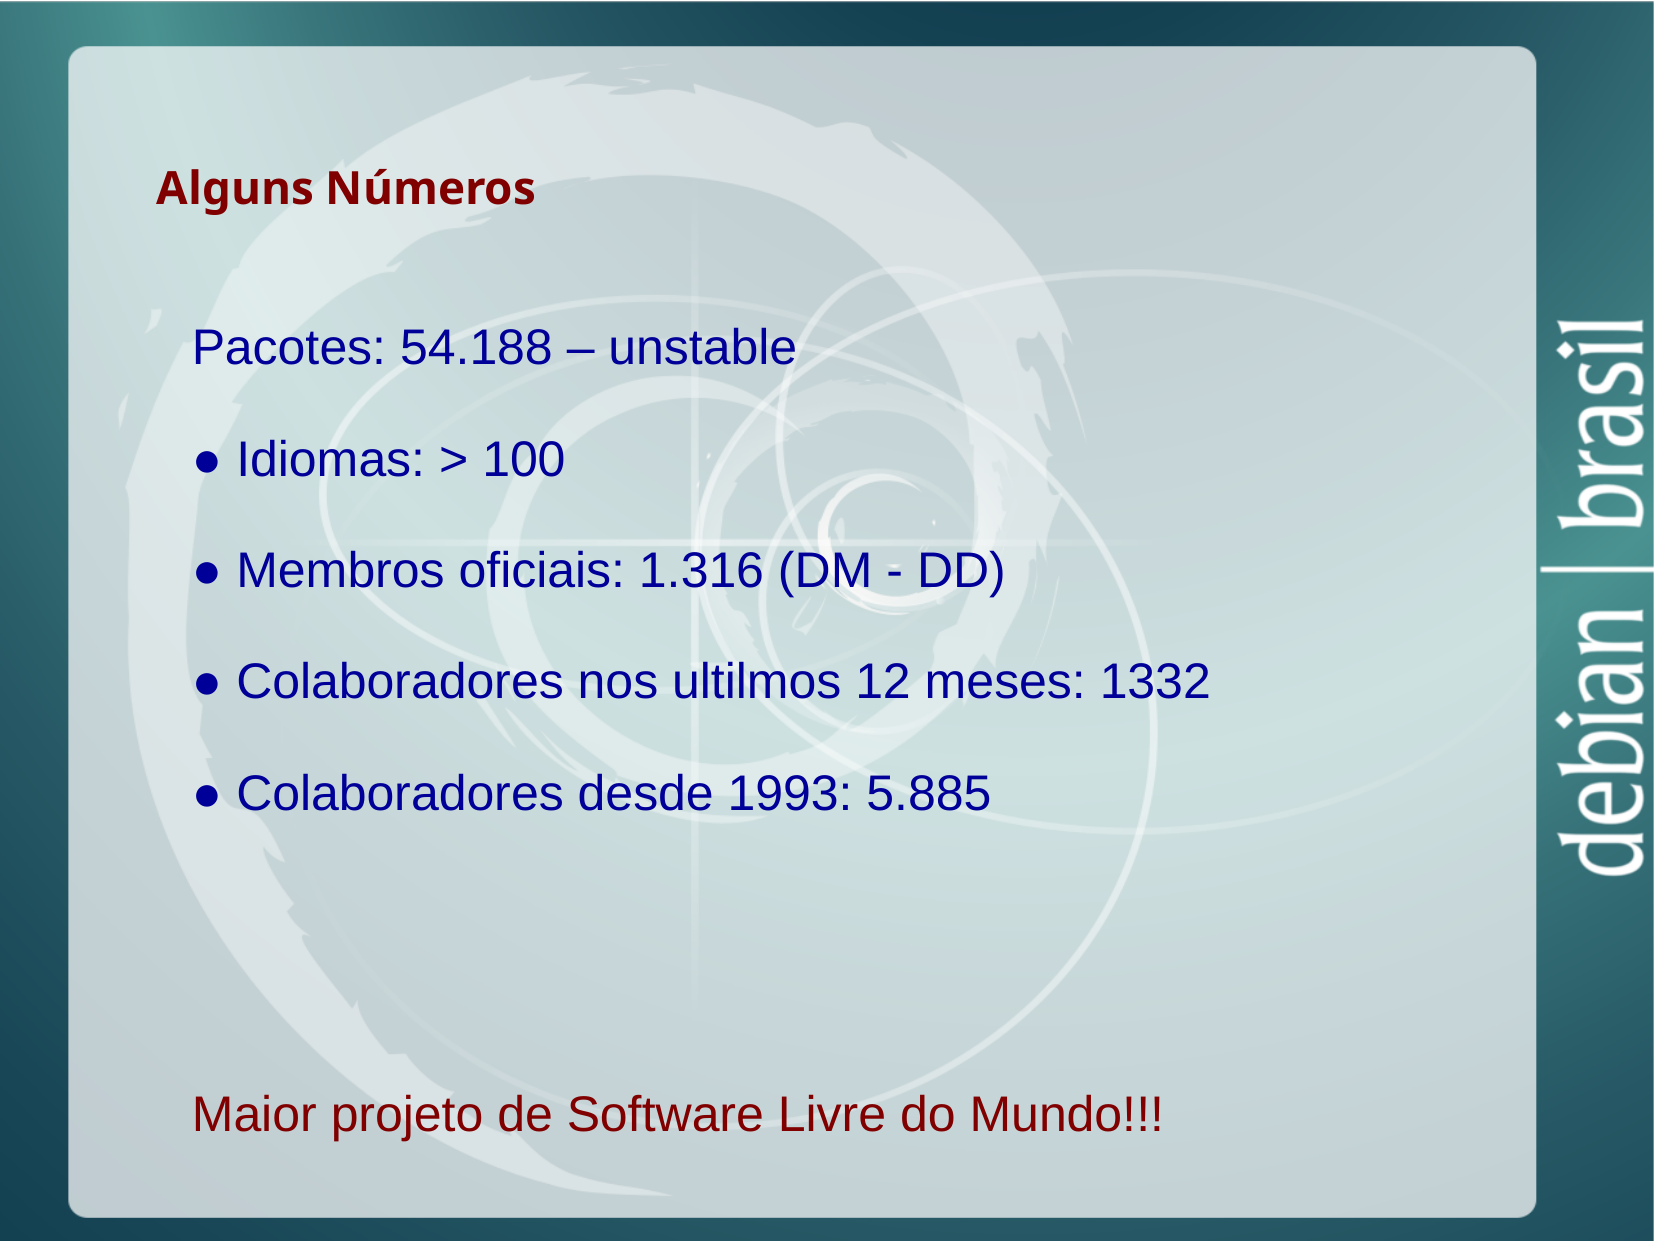

Alguns Números
Pacotes: 54.188 – unstable
● Idiomas: > 100
● Membros oficiais: 1.316 (DM - DD)
● Colaboradores nos ultilmos 12 meses: 1332
● Colaboradores desde 1993: 5.885
Maior projeto de Software Livre do Mundo!!!